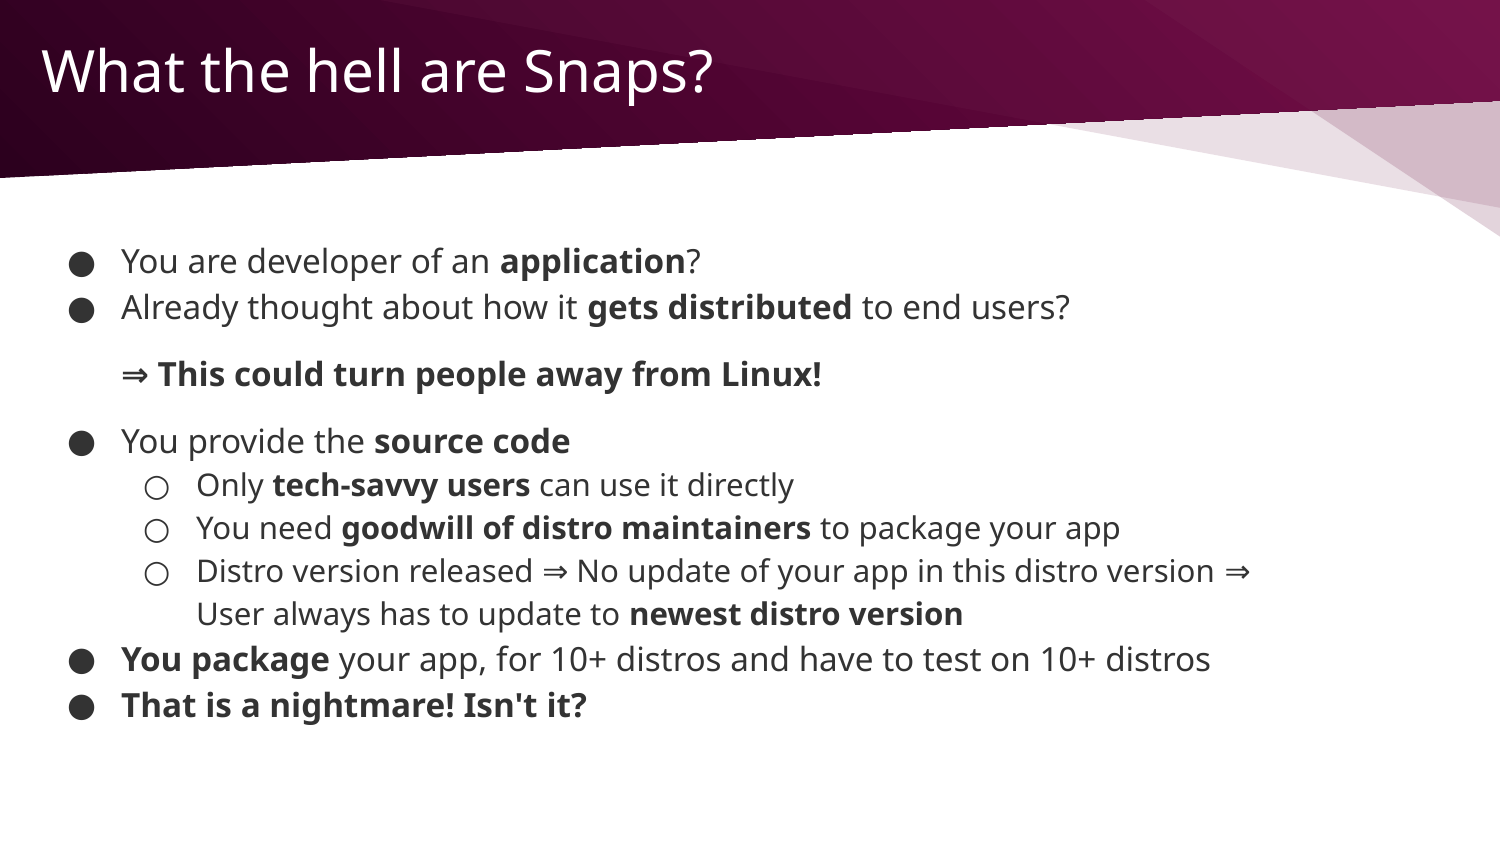

What the hell are Snaps?
# You are developer of an application?
Already thought about how it gets distributed to end users?
⇒ This could turn people away from Linux!
You provide the source code
Only tech-savvy users can use it directly
You need goodwill of distro maintainers to package your app
Distro version released ⇒ No update of your app in this distro version ⇒ User always has to update to newest distro version
You package your app, for 10+ distros and have to test on 10+ distros
That is a nightmare! Isn't it?